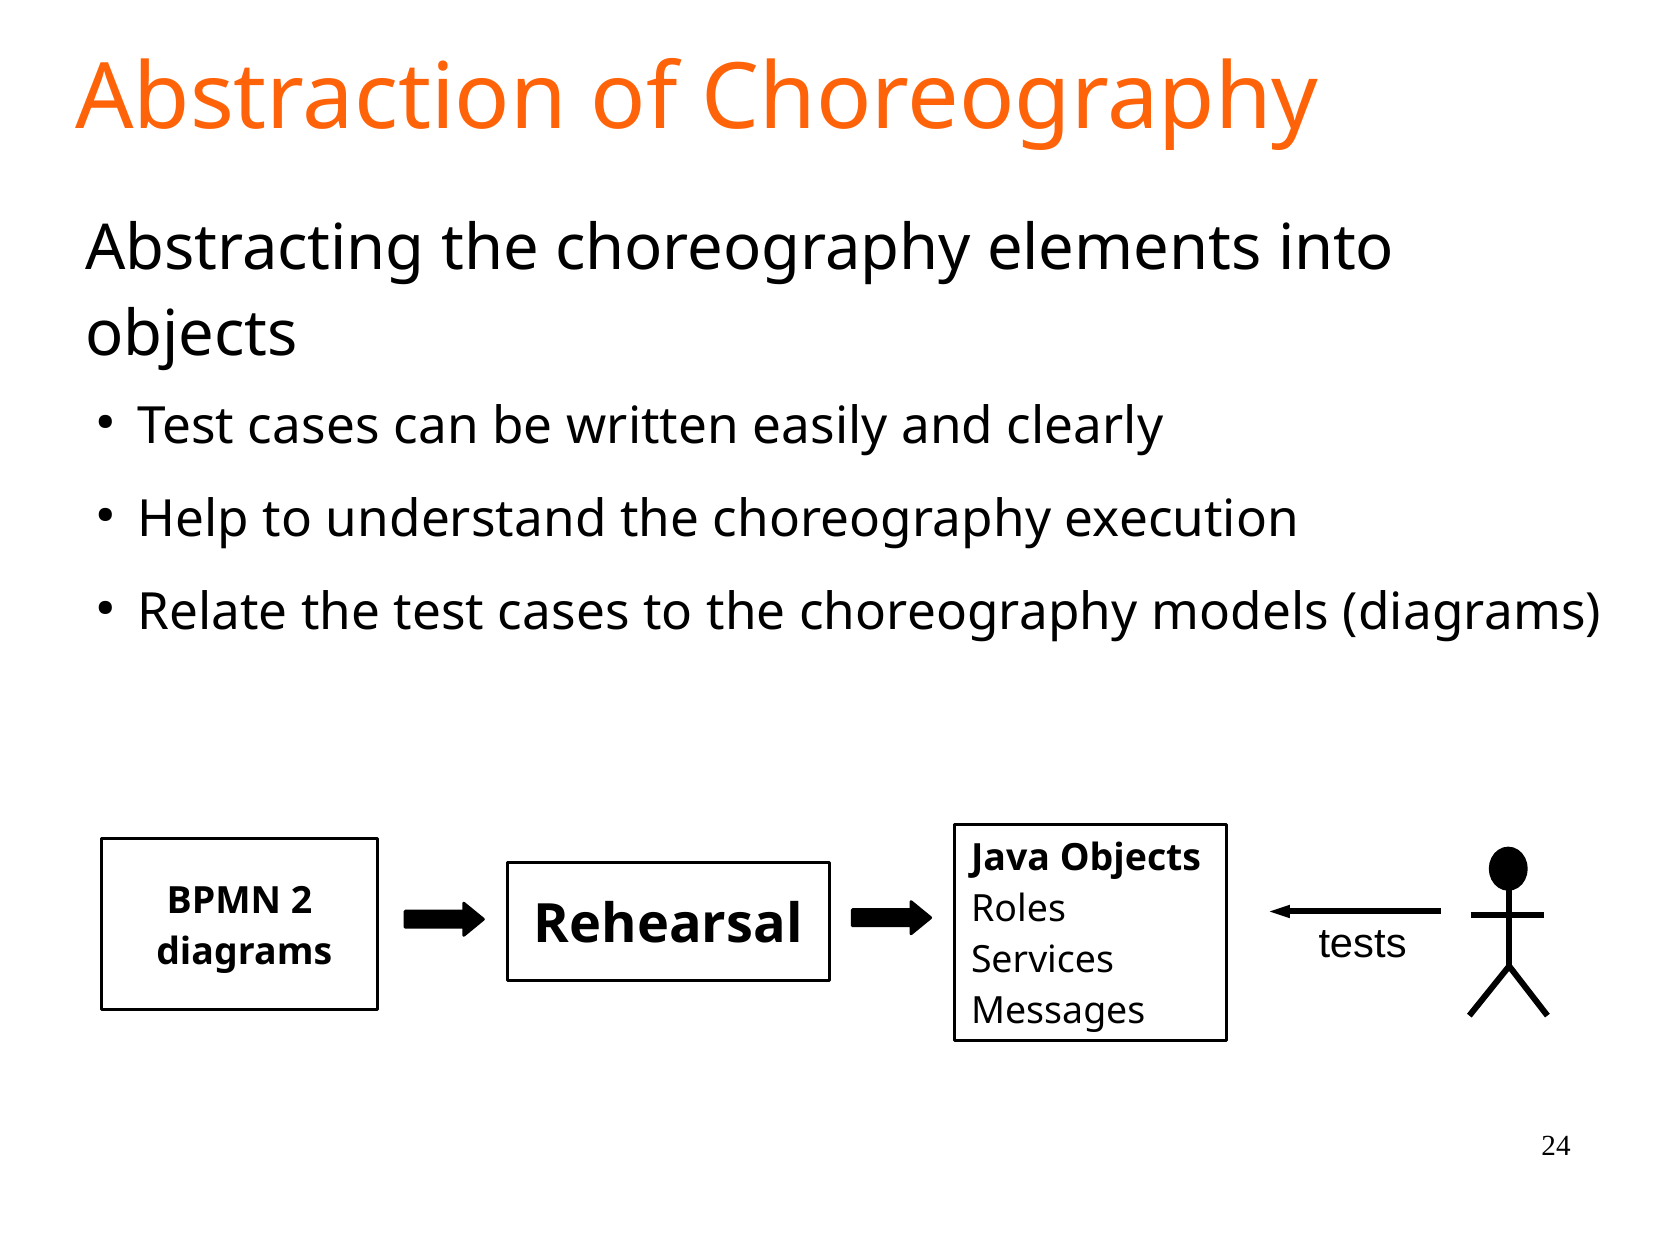

# Abstraction of Choreography
Abstracting the choreography elements into objects
Test cases can be written easily and clearly
Help to understand the choreography execution
Relate the test cases to the choreography models (diagrams)
Java Objects
Roles
Services
Messages
BPMN 2
 diagrams
Rehearsal
tests
24